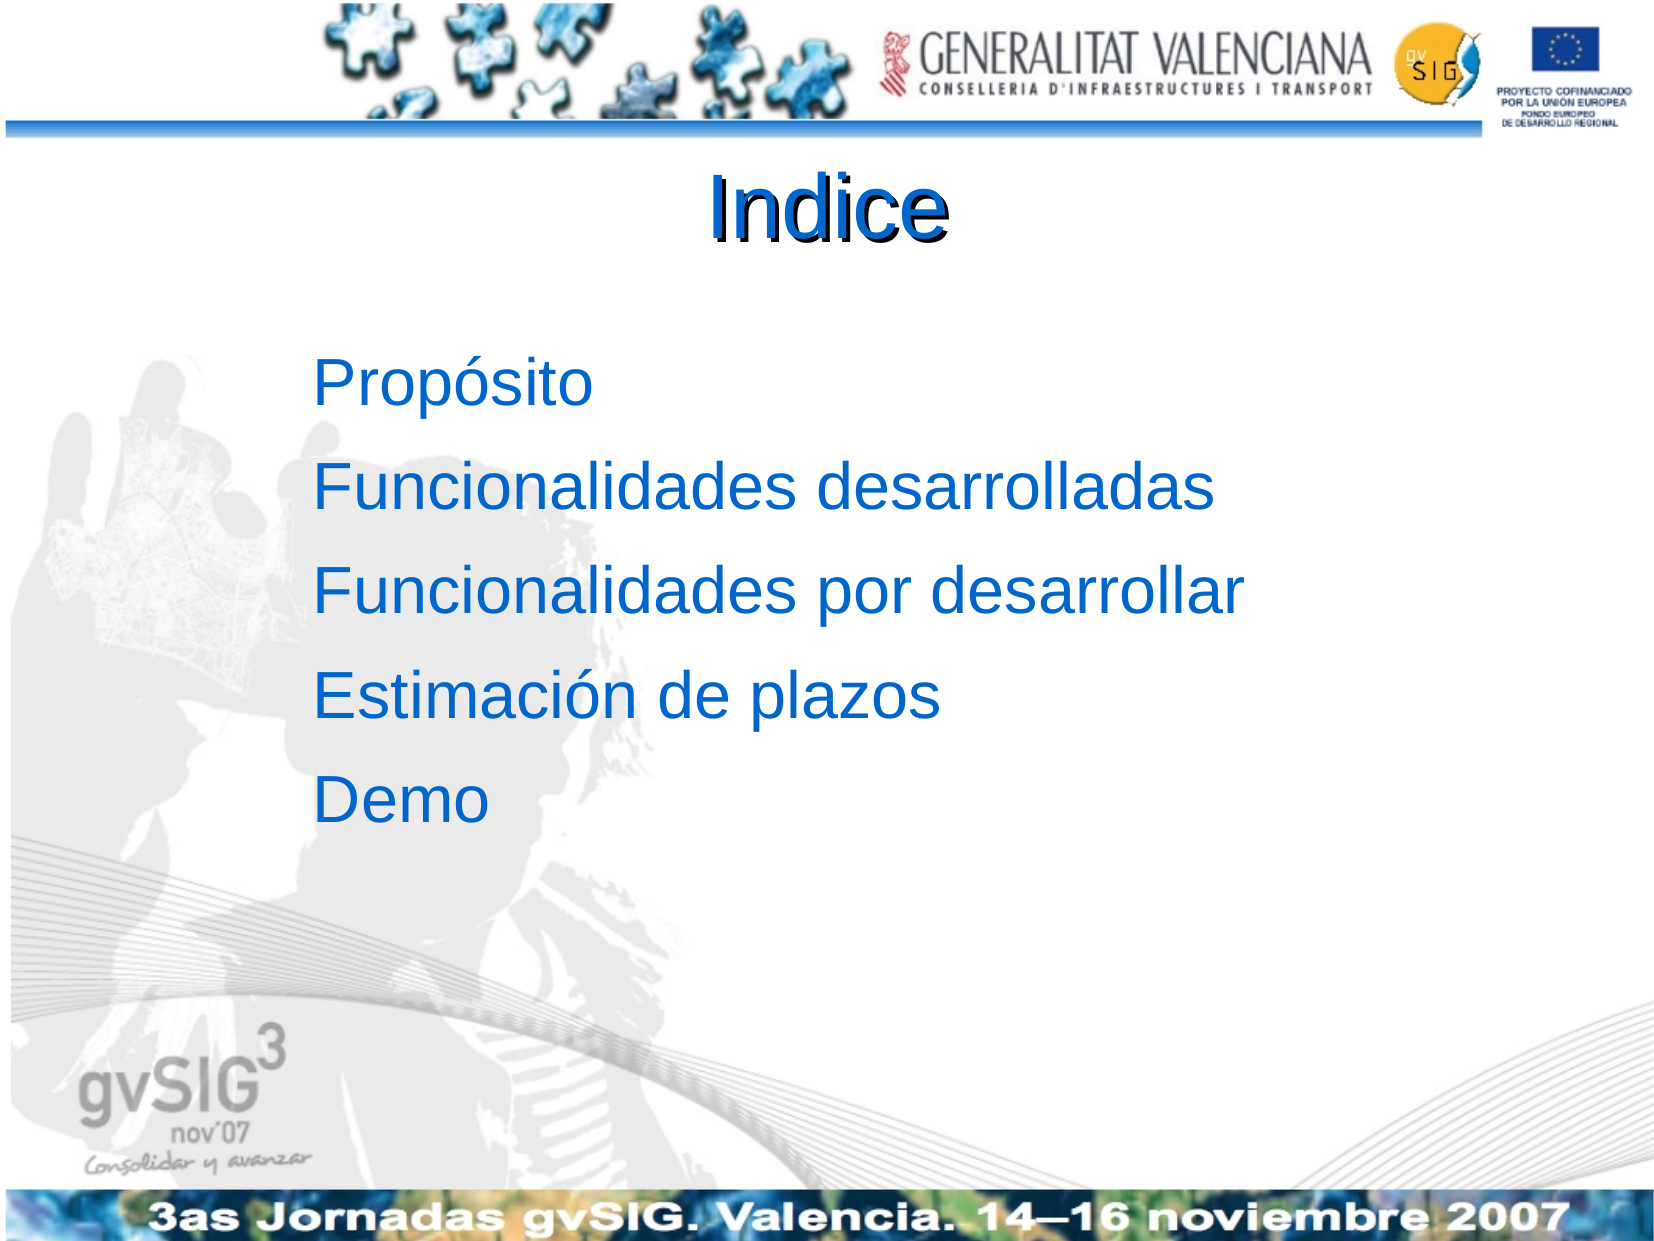

# Indice
Propósito
Funcionalidades desarrolladas
Funcionalidades por desarrollar
Estimación de plazos
Demo